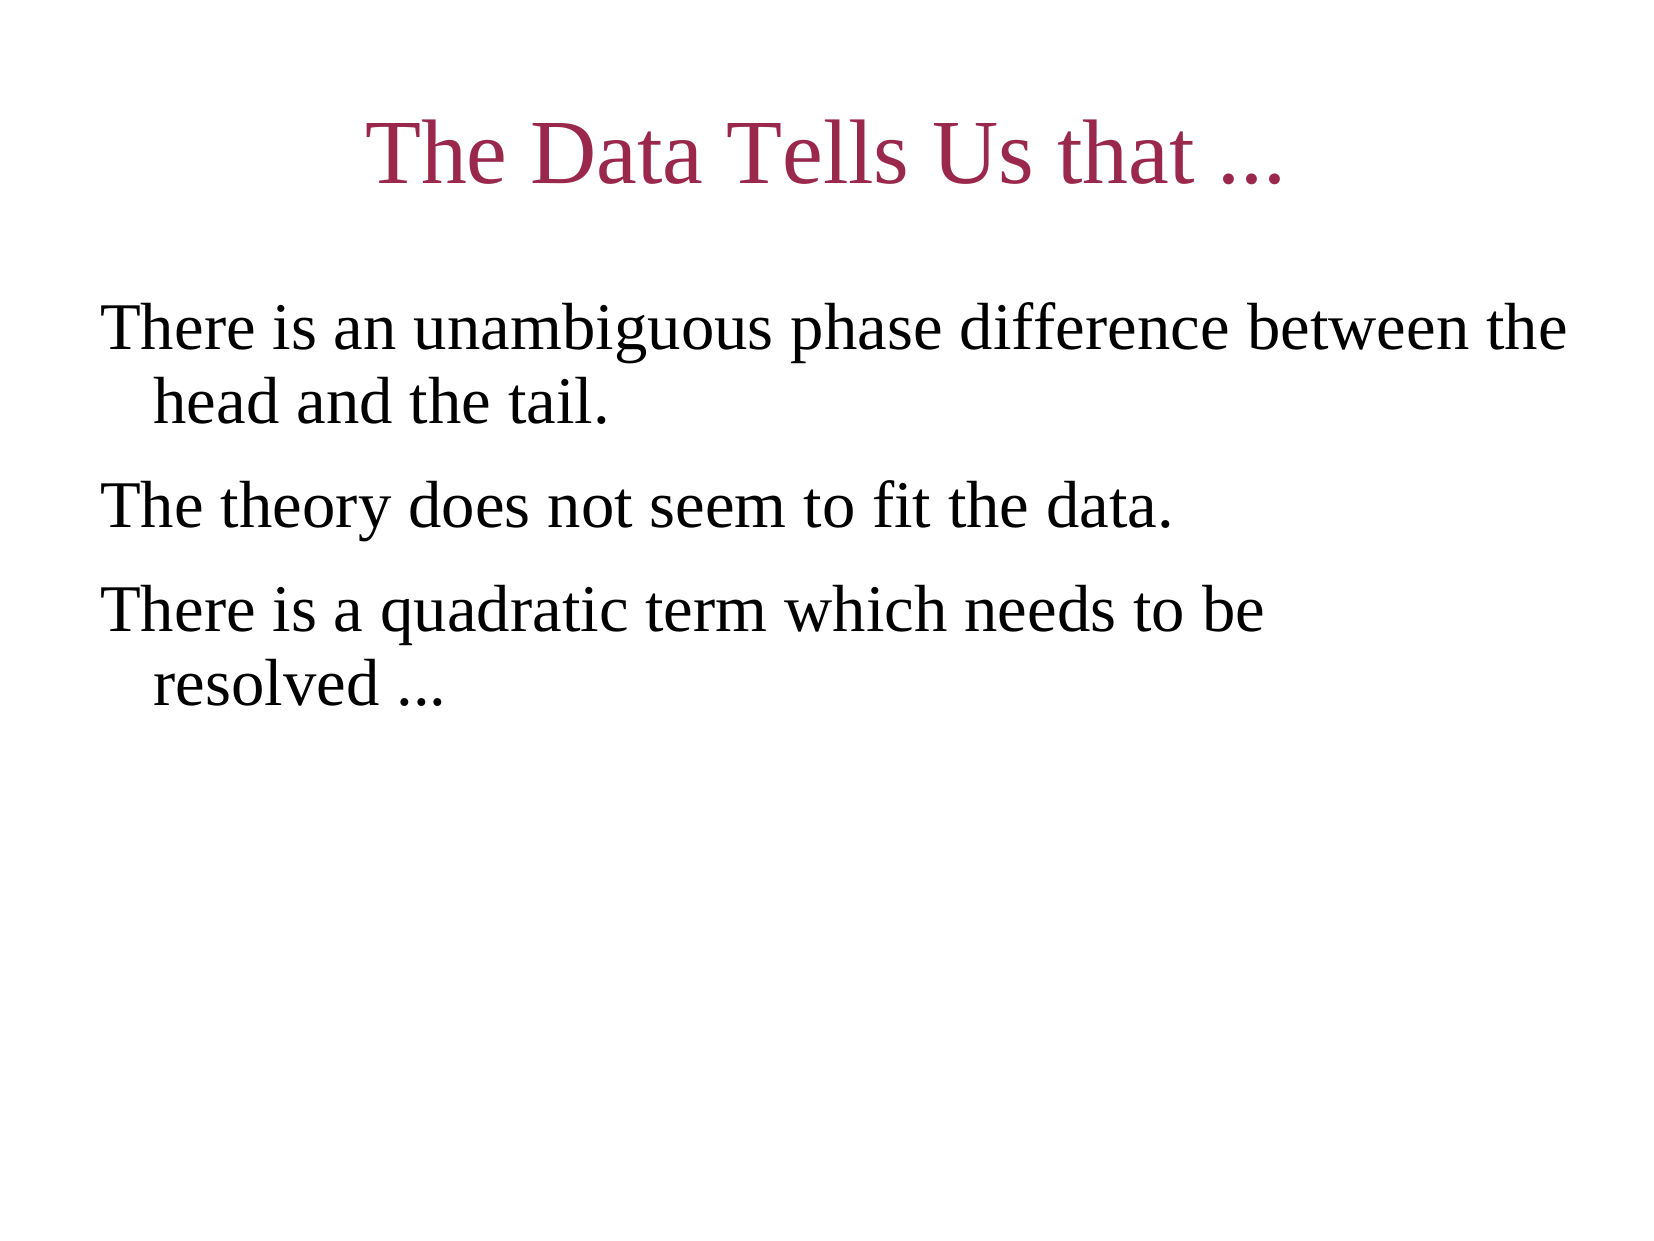

# The Data Tells Us that ...
There is an unambiguous phase difference between the head and the tail.
The theory does not seem to fit the data.
There is a quadratic term which needs to be resolved ...